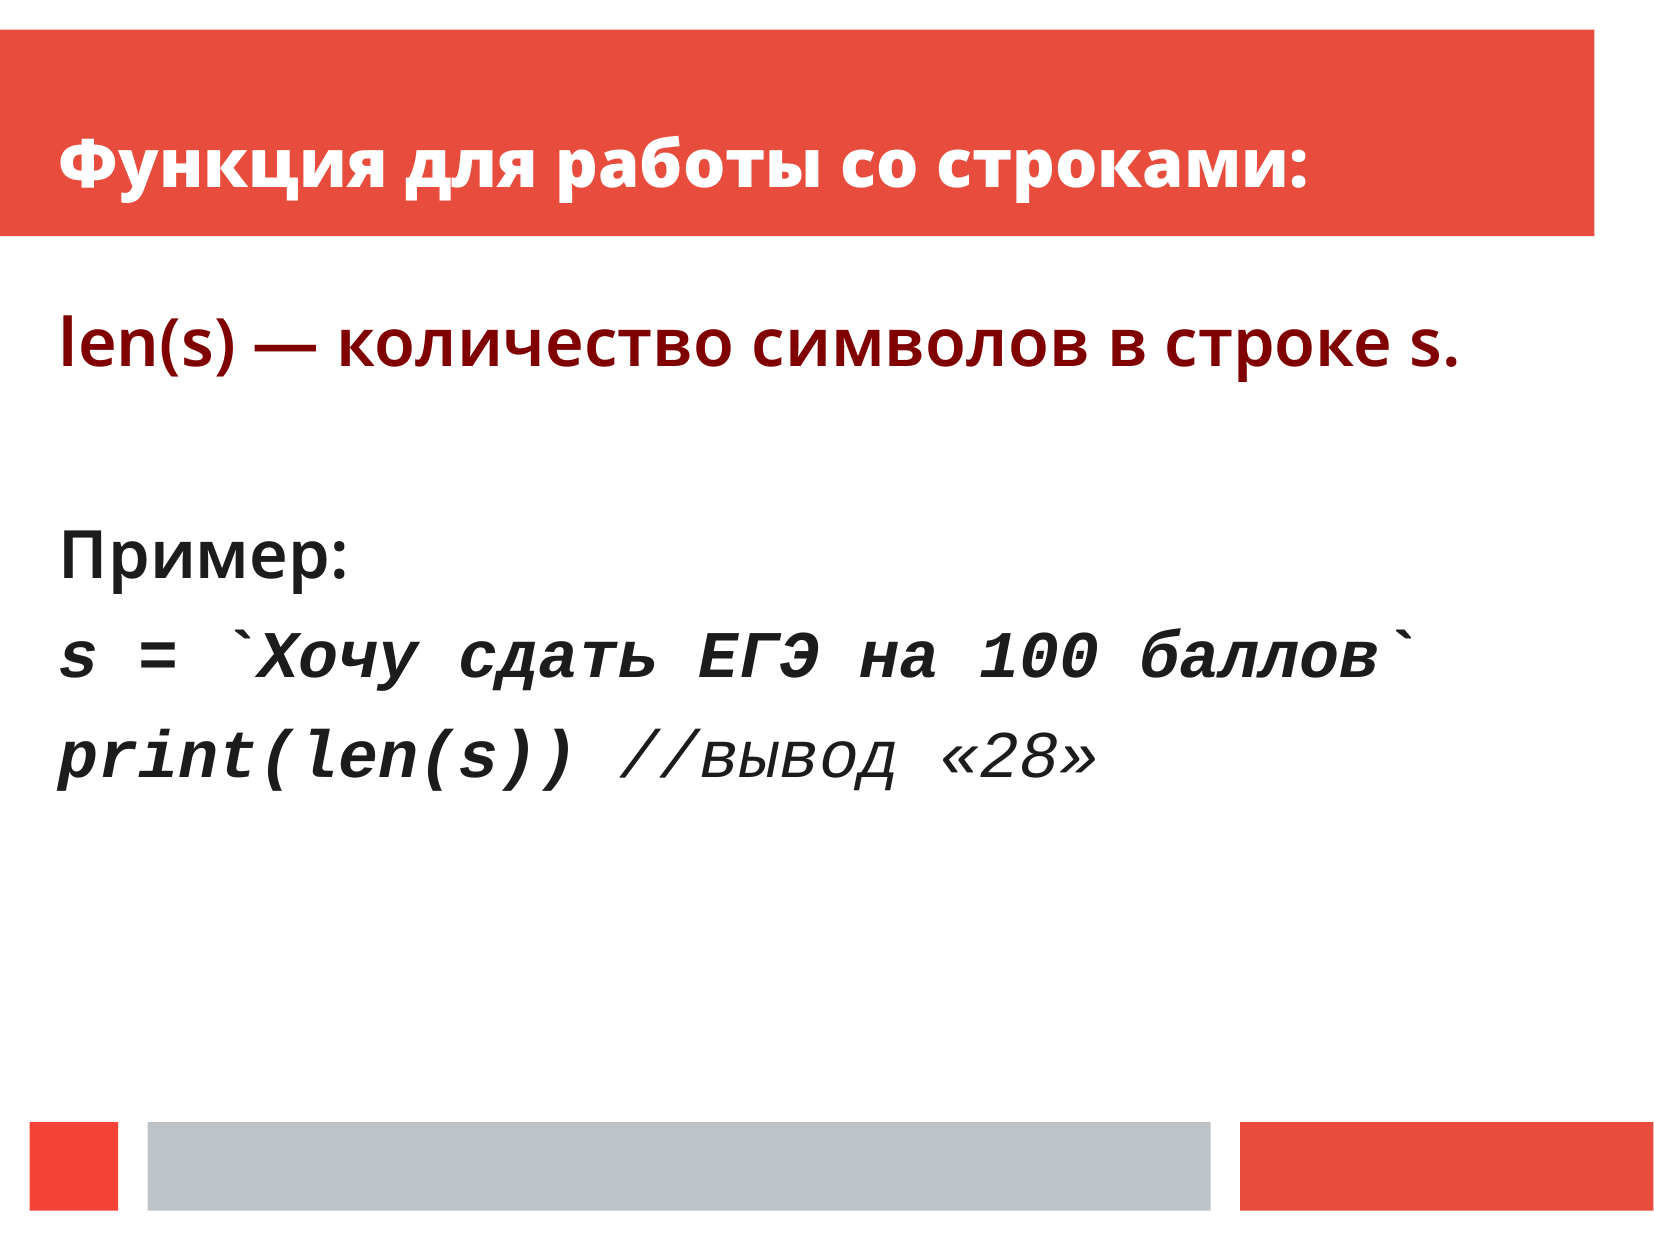

# Функция для работы со строками:
len(s) — количество символов в строке s.
Пример:
s = `Хочу сдать ЕГЭ на 100 баллов`
print(len(s)) //вывод «28»